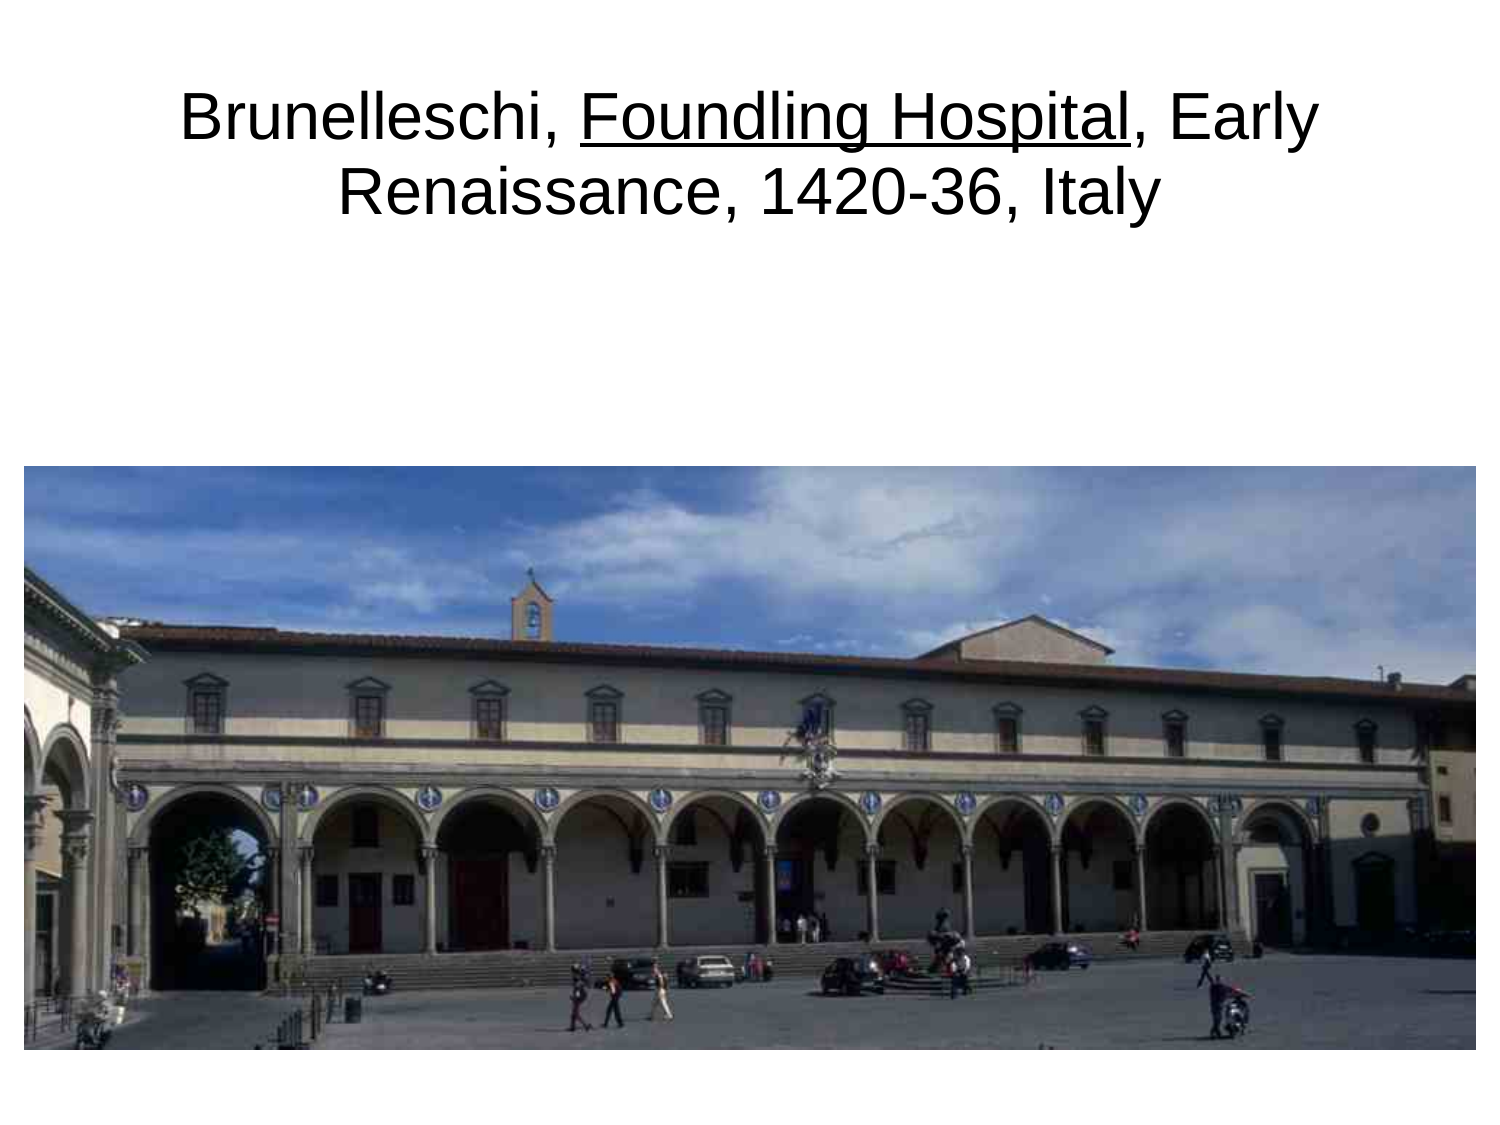

# Brunelleschi, Foundling Hospital, Early Renaissance, 1420-36, Italy